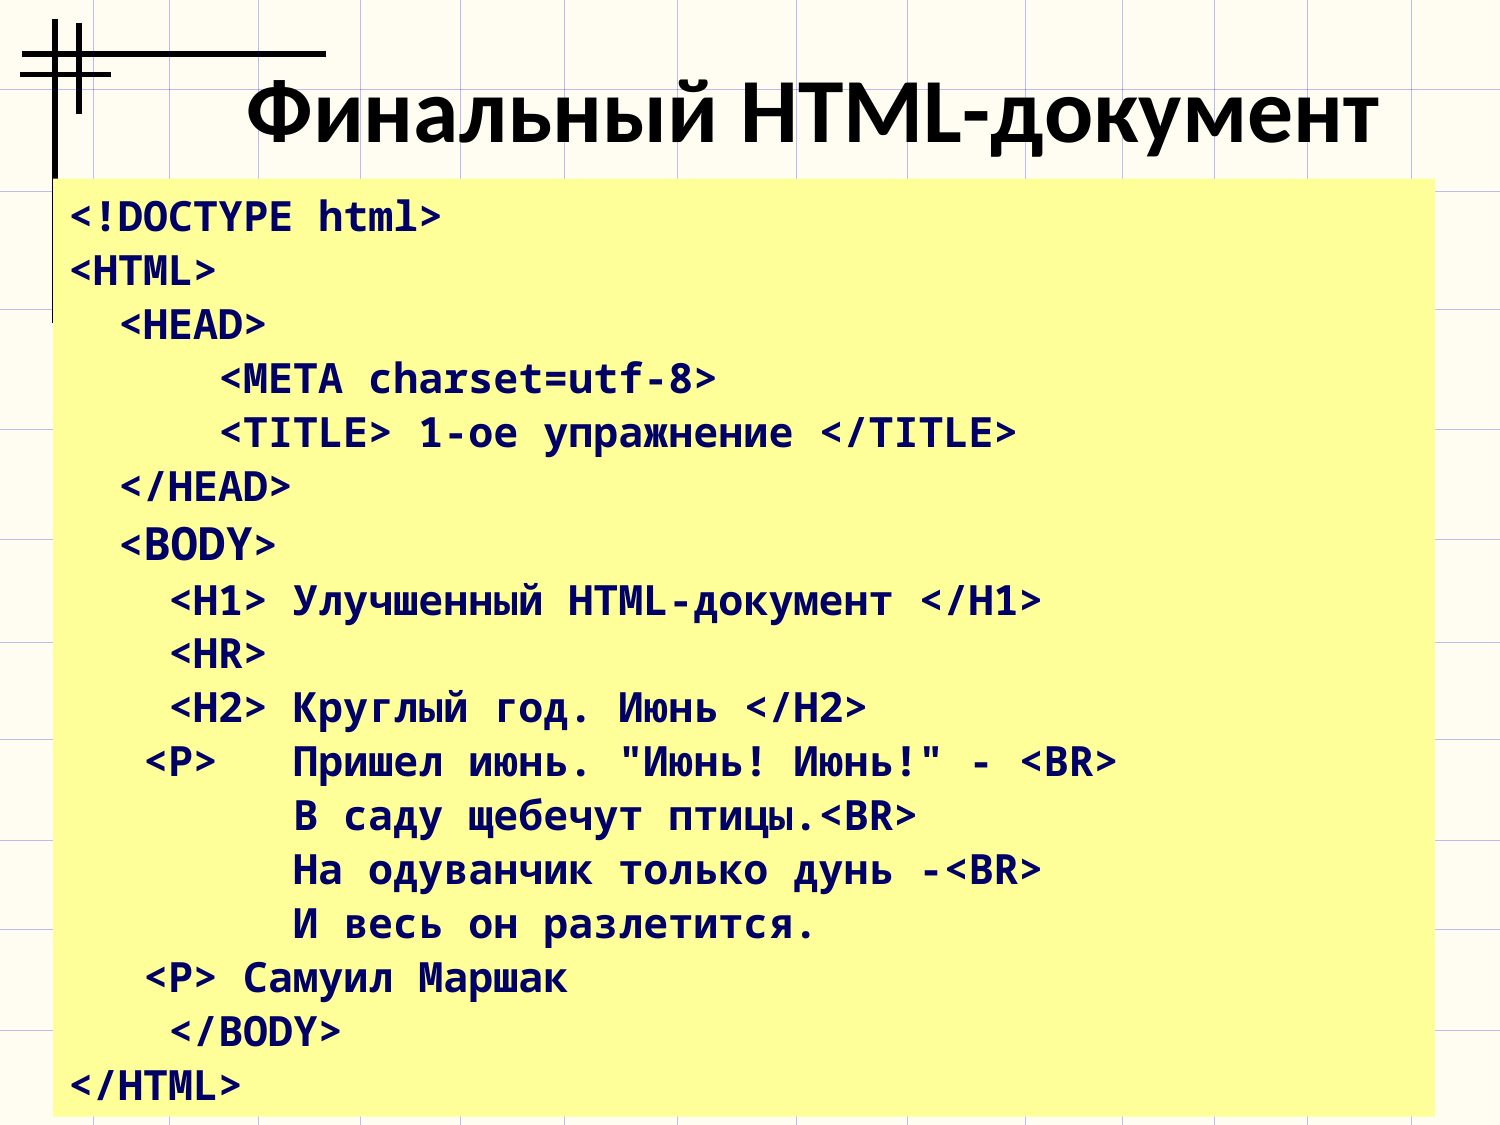

# Финальный HTML-документ
<!DOCTYPE html>
<HTML>
 <HEAD>
 <META charset=utf-8>
 <TITLE> 1-ое упражнение </TITLE>
 </HEAD>
 <BODY>
 <H1> Улучшенный HTML-документ </H1>
 <HR>
 <H2> Круглый год. Июнь </H2>
 <P> Пришел июнь. "Июнь! Июнь!" - <BR>
 В саду щебечут птицы.<BR>
 На одуванчик только дунь -<BR>
 И весь он разлетится.
 <P> Самуил Маршак
 </BODY>
</HTML>